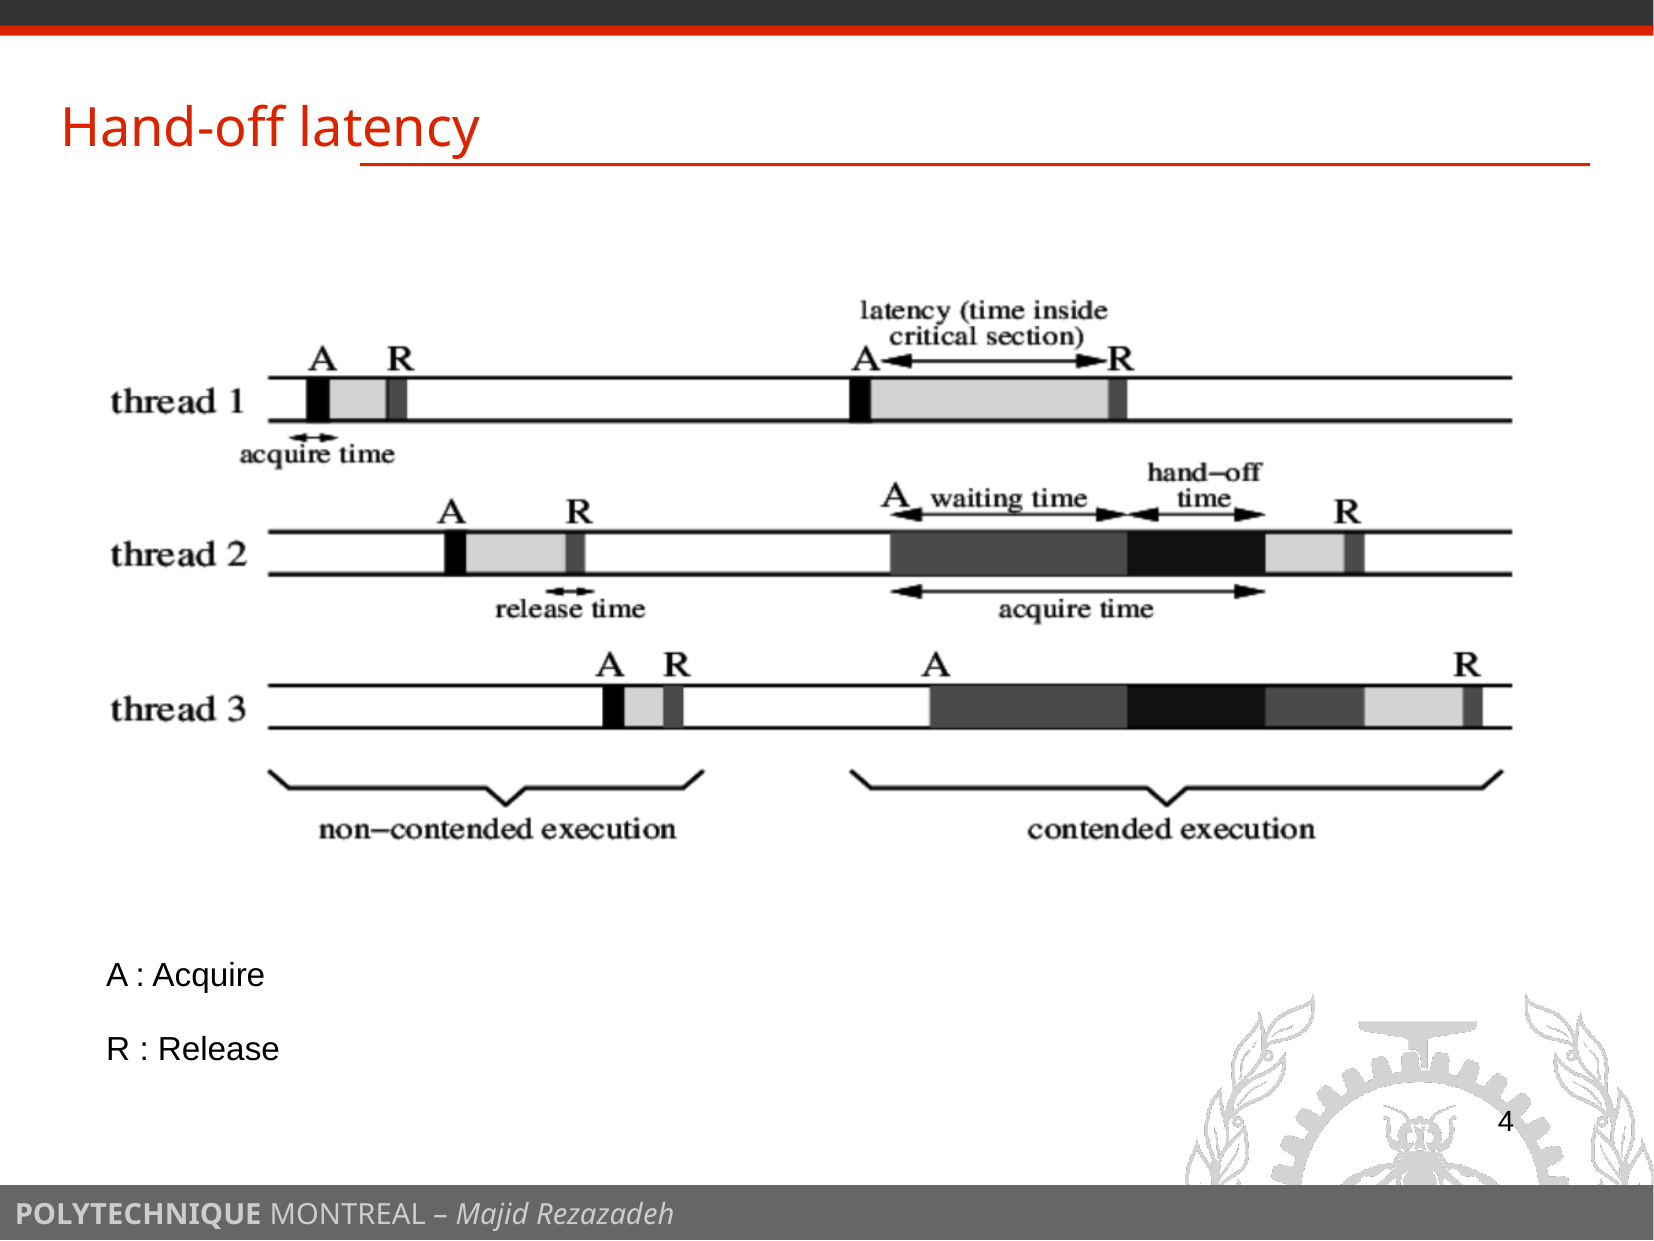

Hand-off latency
A : Acquire
R : Release
4
POLYTECHNIQUE MONTREAL – Majid Rezazadeh